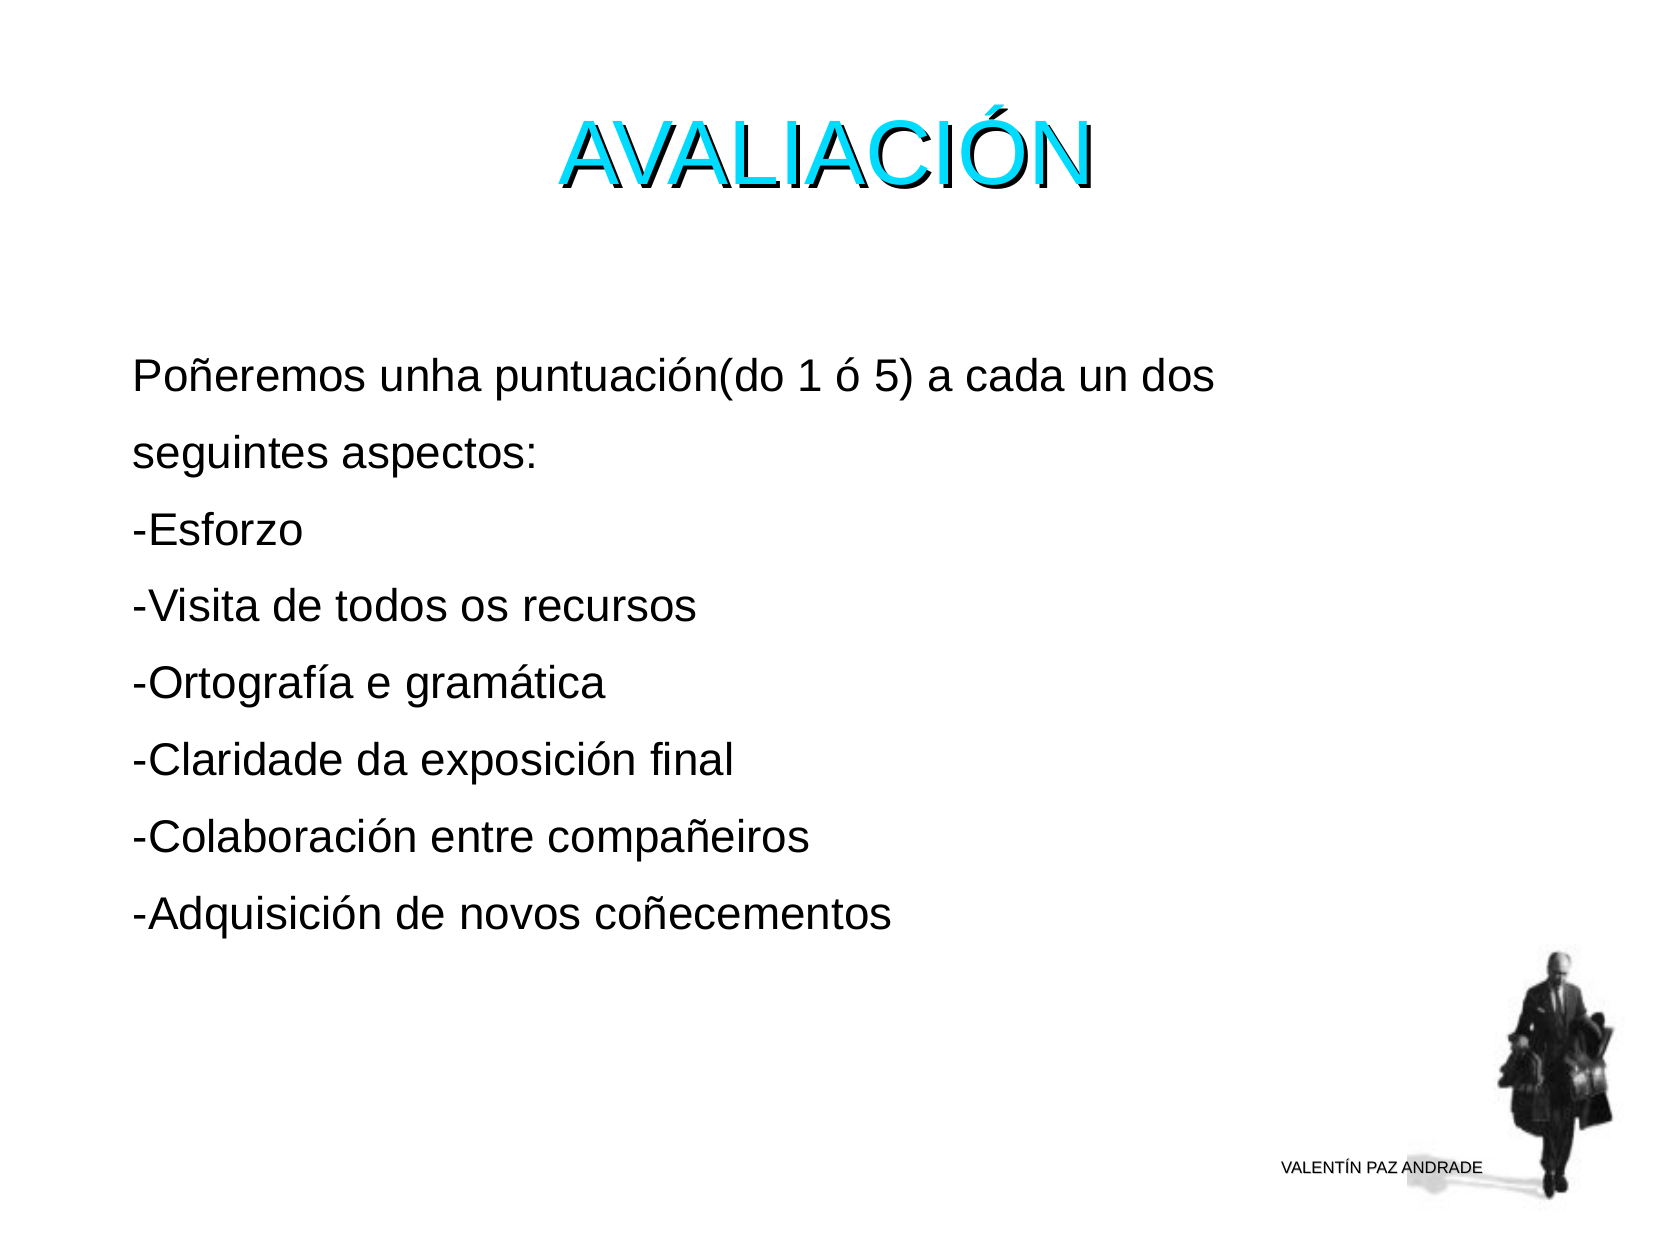

# AVALIACIÓN
	Poñeremos unha puntuación(do 1 ó 5) a cada un dos 						seguintes aspectos:
	-Esforzo
	-Visita de todos os recursos
	-Ortografía e gramática
	-Claridade da exposición final
	-Colaboración entre compañeiros
	-Adquisición de novos coñecementos
VALENTÍN PAZ ANDRADE